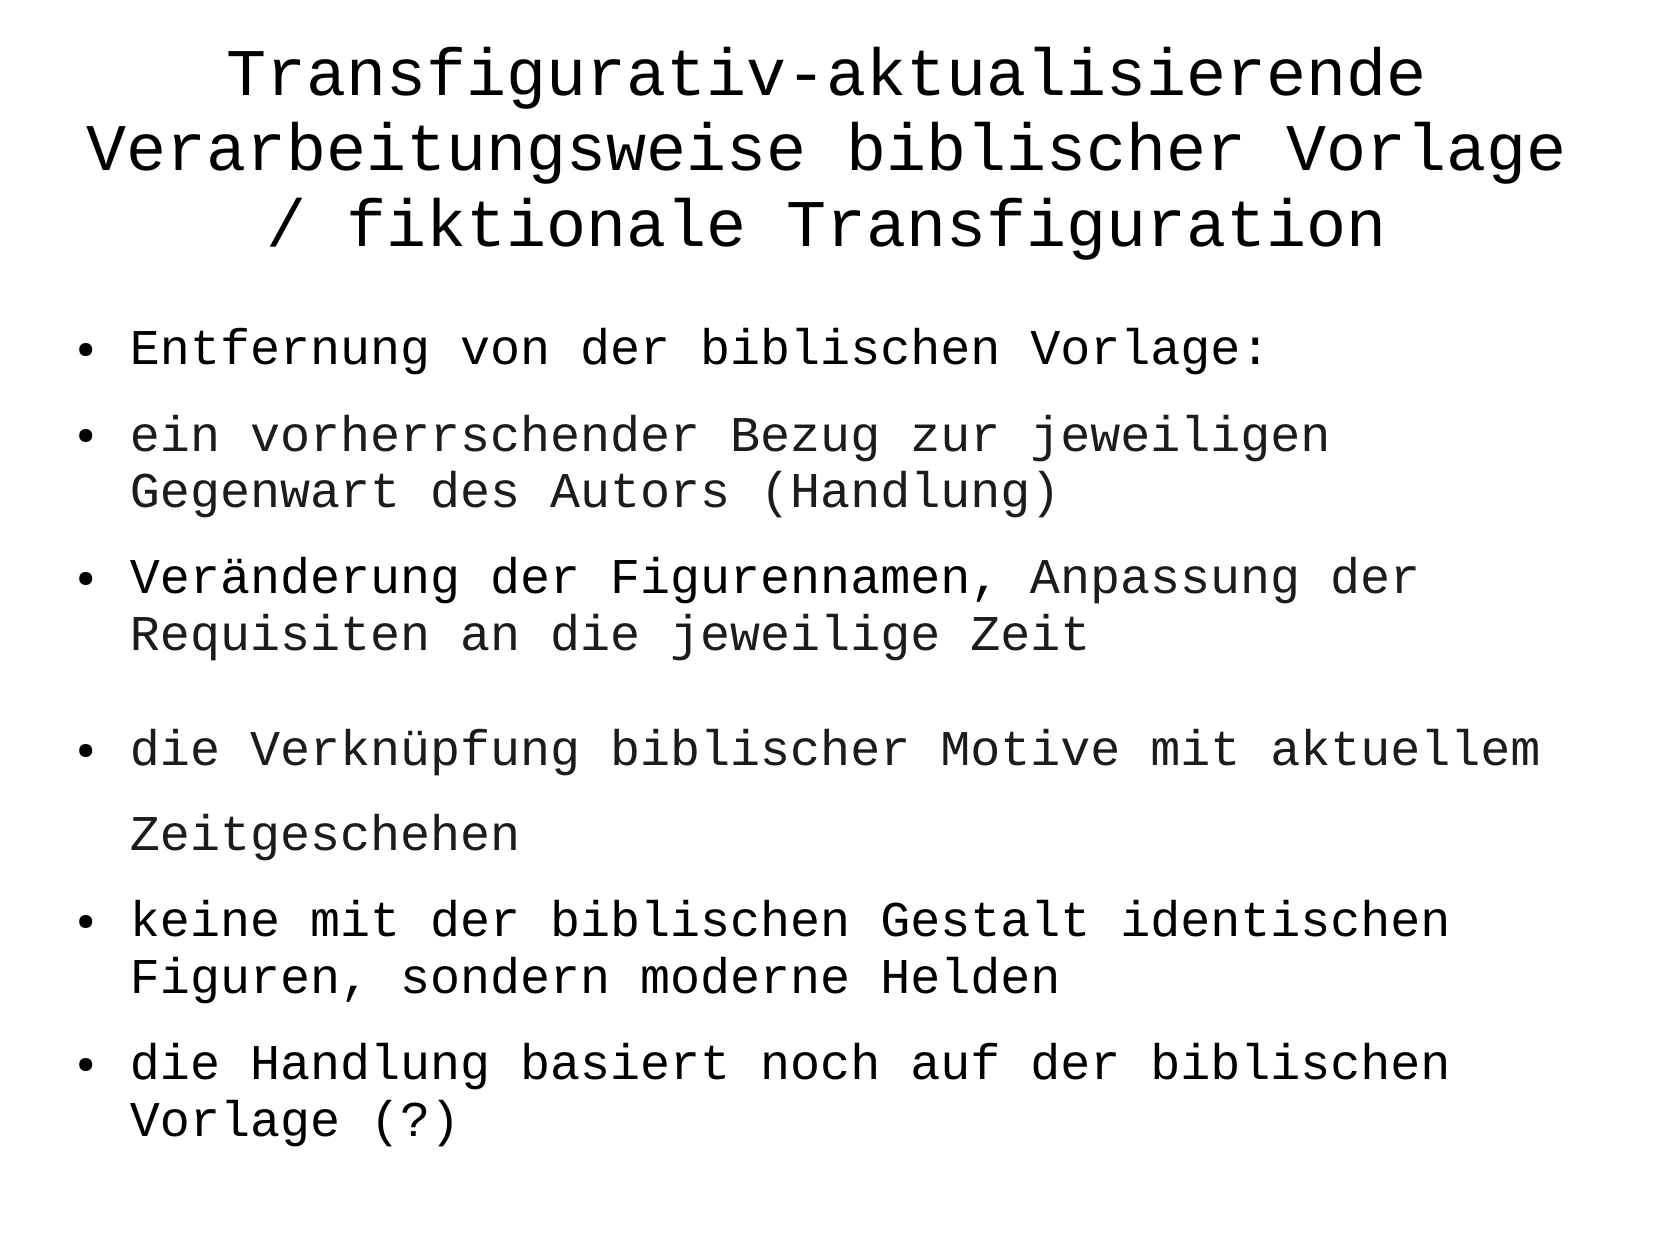

# Transfigurativ-aktualisierende Verarbeitungsweise biblischer Vorlage / fiktionale Transfiguration
Entfernung von der biblischen Vorlage:
ein vorherrschender Bezug zur jeweiligen Gegenwart des Autors (Handlung)
Veränderung der Figurennamen, Anpassung der Requisiten an die jeweilige Zeit
die Verknüpfung biblischer Motive mit aktuellem Zeitgeschehen
keine mit der biblischen Gestalt identischen Figuren, sondern moderne Helden
die Handlung basiert noch auf der biblischen Vorlage (?)